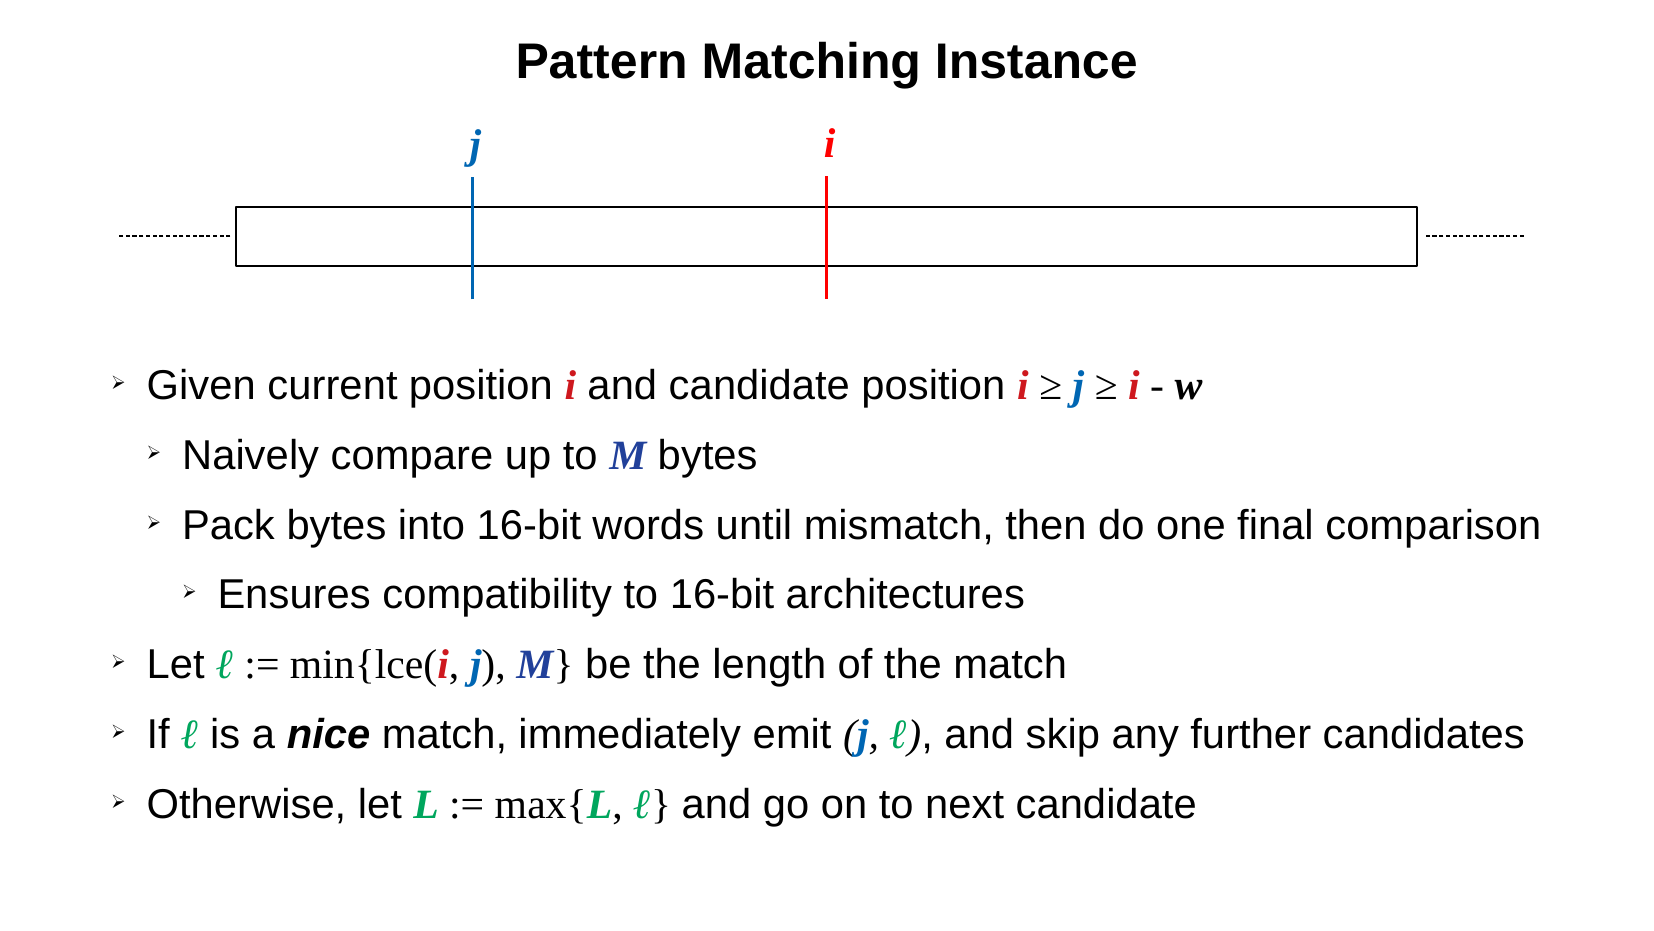

Pattern Matching Instance
i
j
Given current position i and candidate position i ≥ j ≥ i - w
Naively compare up to M bytes
Pack bytes into 16-bit words until mismatch, then do one final comparison
Ensures compatibility to 16-bit architectures
Let ℓ := min{lce(i, j), M} be the length of the match
If ℓ is a nice match, immediately emit (j, ℓ), and skip any further candidates
Otherwise, let L := max{L, ℓ} and go on to next candidate